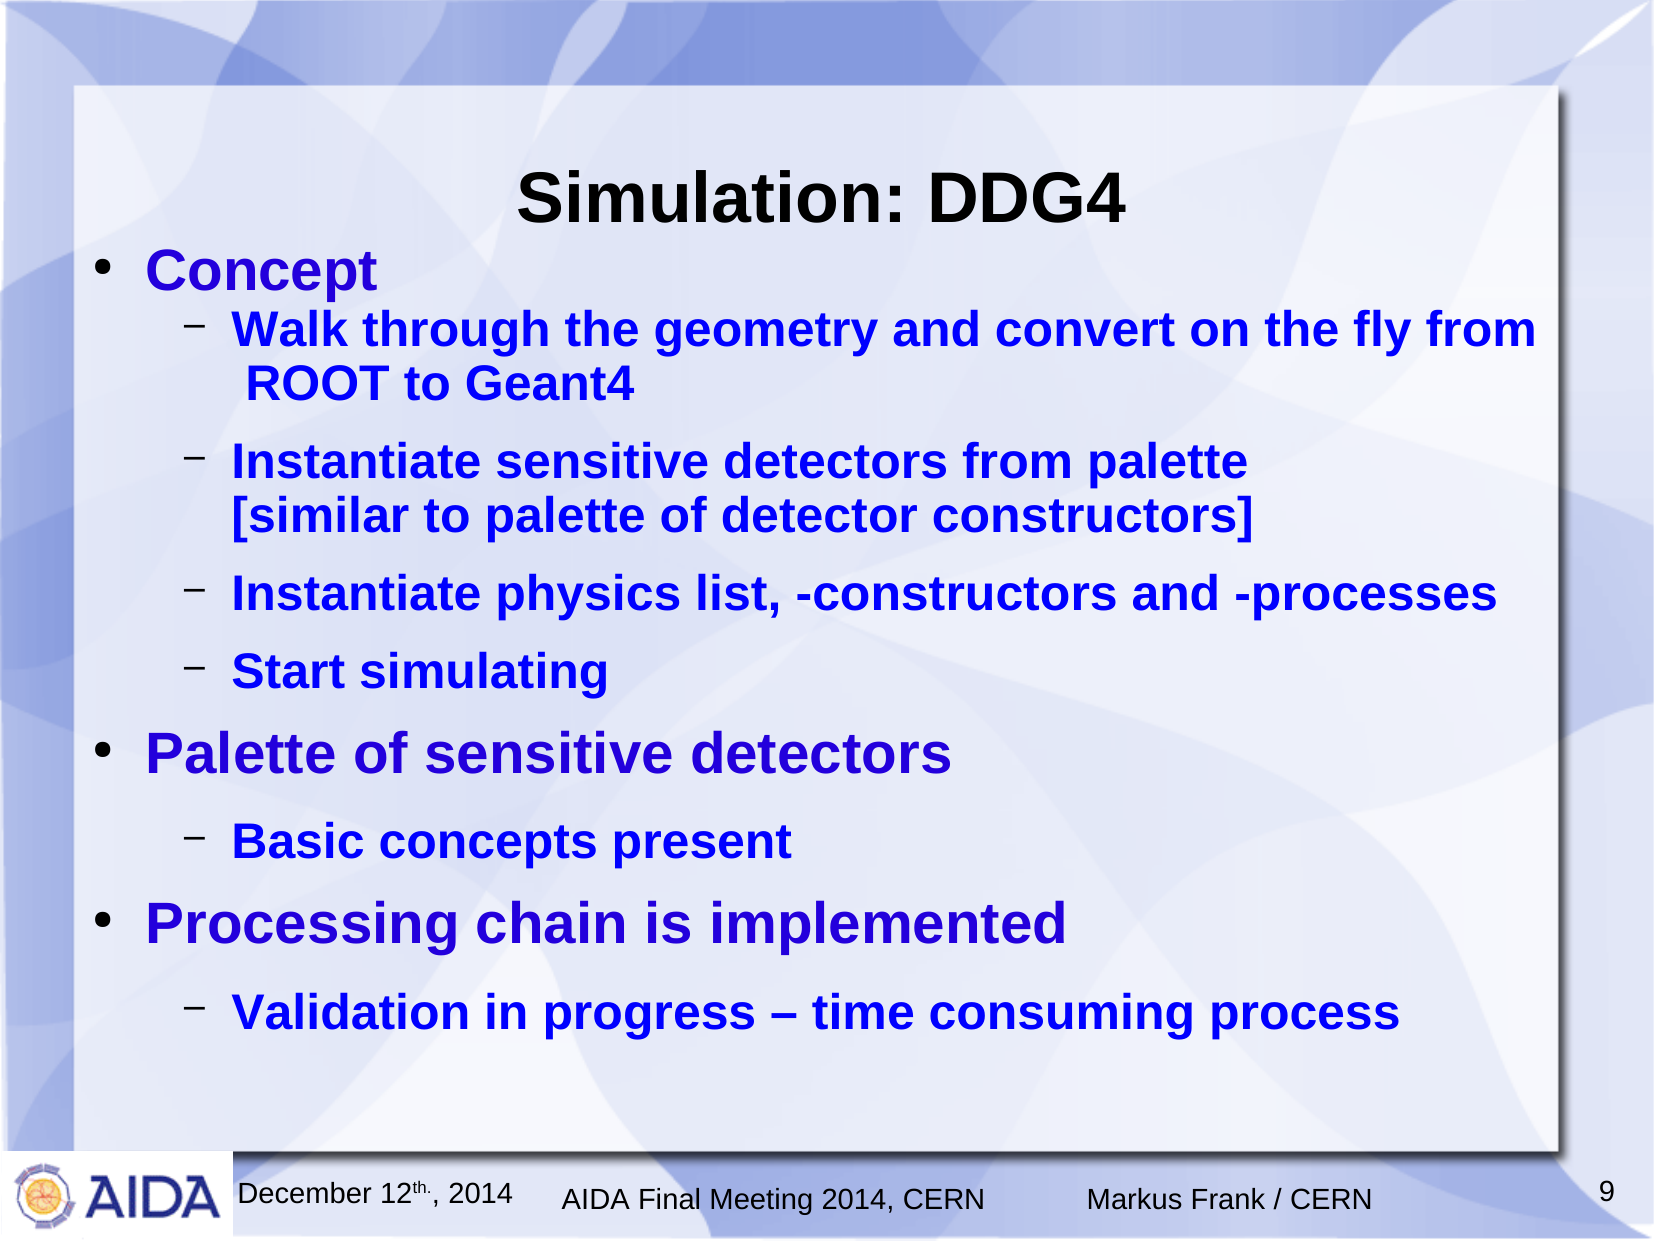

# Simulation: DDG4
Concept
Walk through the geometry and convert on the fly from ROOT to Geant4
Instantiate sensitive detectors from palette
[similar to palette of detector constructors]
Instantiate physics list, -constructors and -processes
Start simulating
Palette of sensitive detectors
Basic concepts present
Processing chain is implemented
Validation in progress – time consuming process
9
May 24th, 2013
LHCb Simulation Day, Markus Frank / LHCb Online